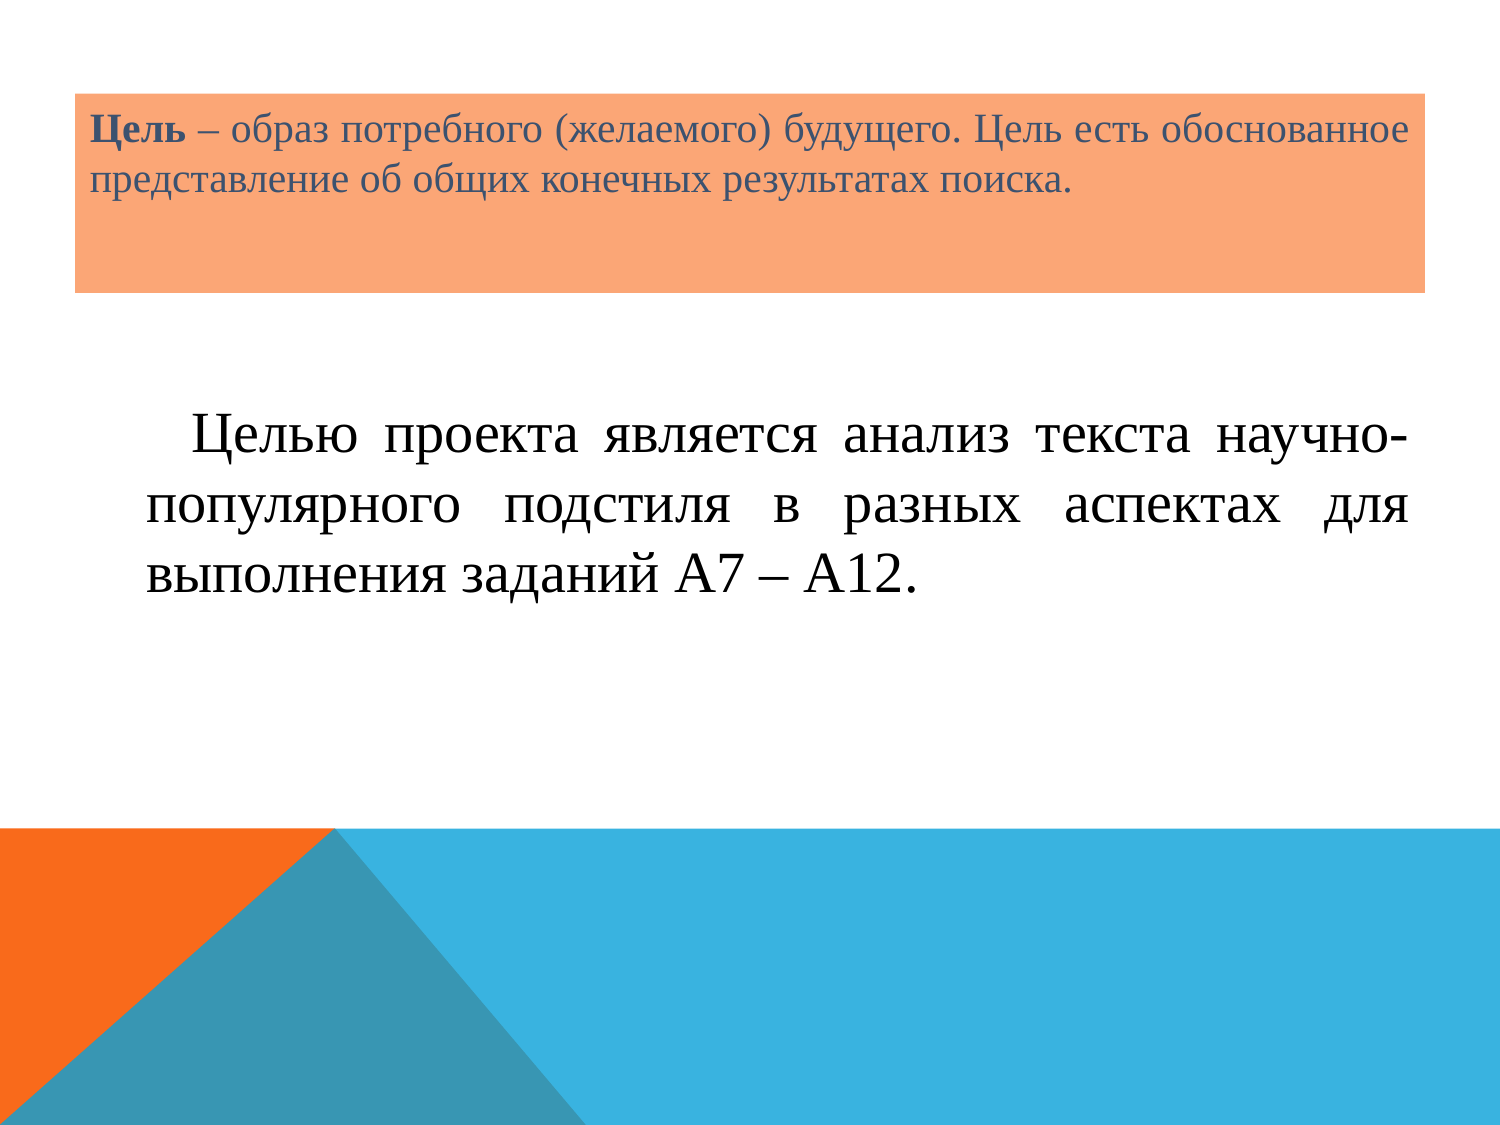

# Цель – образ потребного (желаемого) будущего. Цель есть обоснованное представление об общих конечных результатах поиска.
 Целью проекта является анализ текста научно-популярного подстиля в разных аспектах для выполнения заданий А7 – А12.